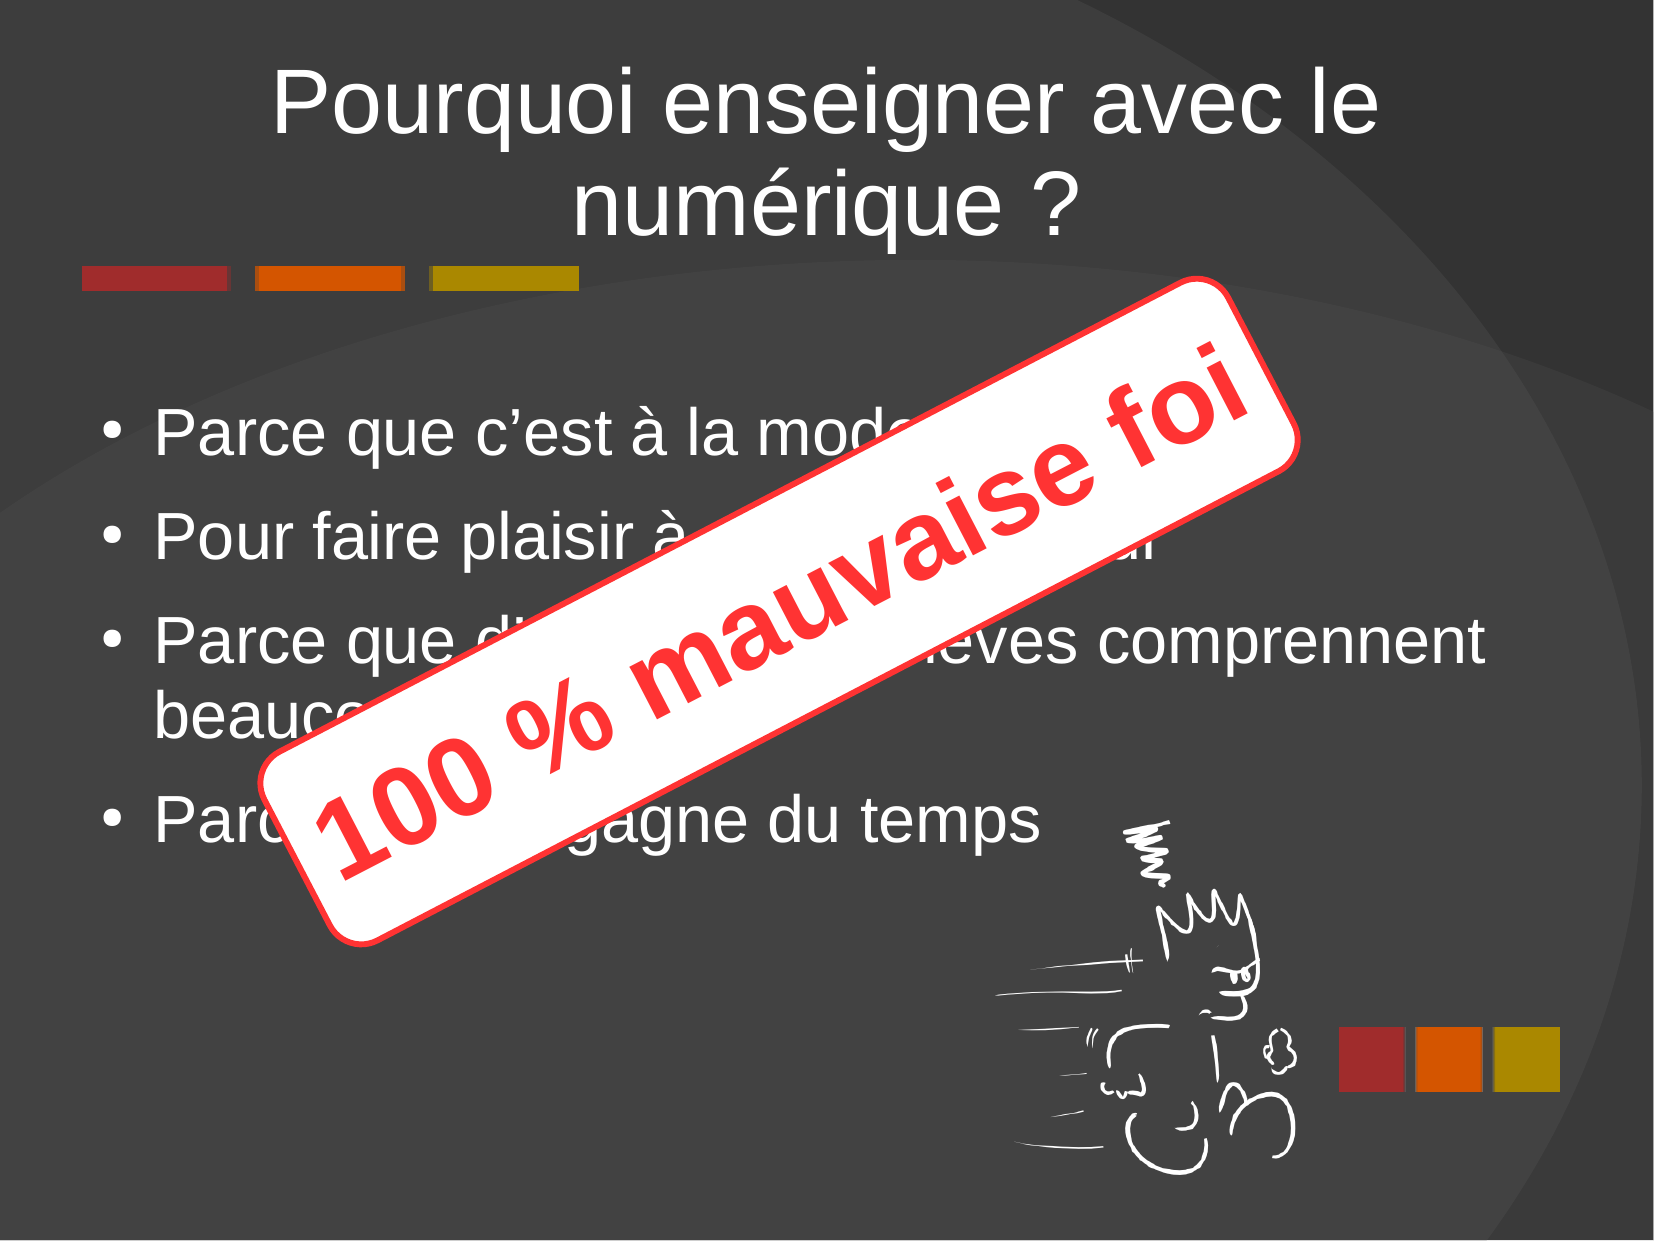

# Pourquoi enseigner avec le numérique ?
Parce que c’est à la mode
Pour faire plaisir à mon inspecteur
Parce que d’un coup les élèves comprennent beaucoup mieux
Parce que ça gagne du temps
100 % mauvaise foi